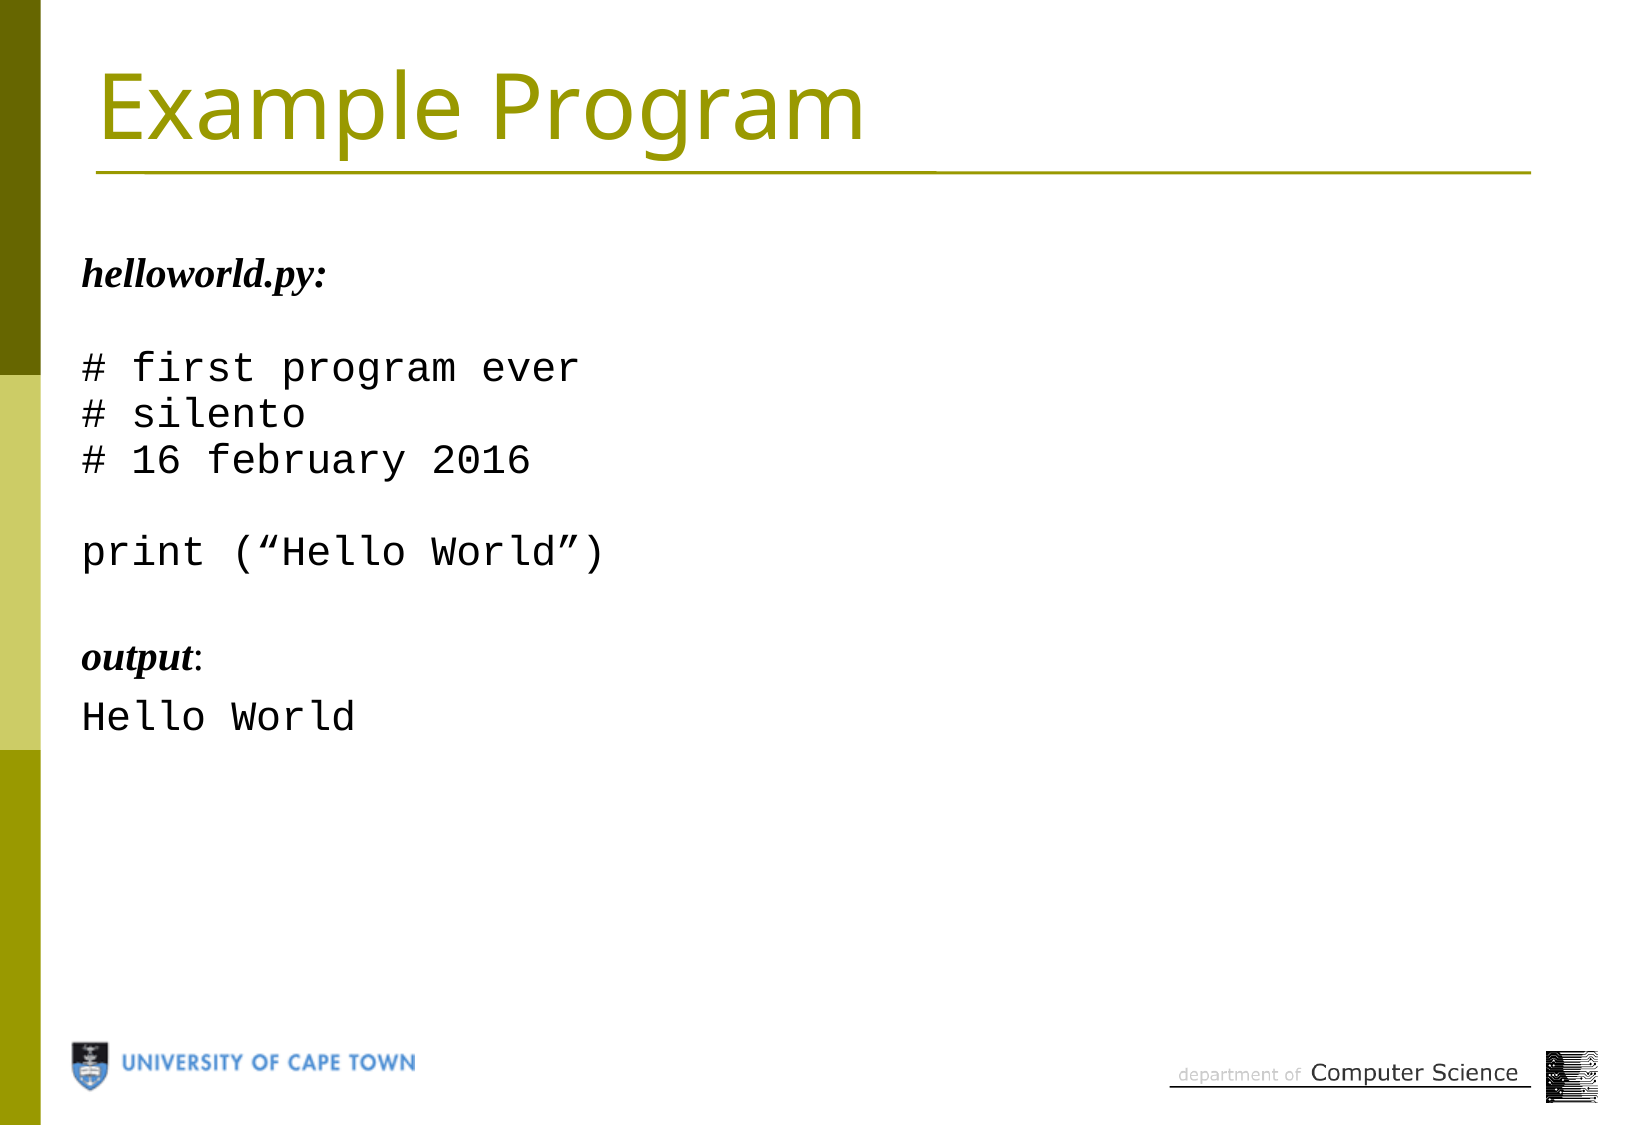

# Example Program
helloworld.py:
# first program ever
# silento
# 16 february 2016
print (“Hello World”)
output:
Hello World